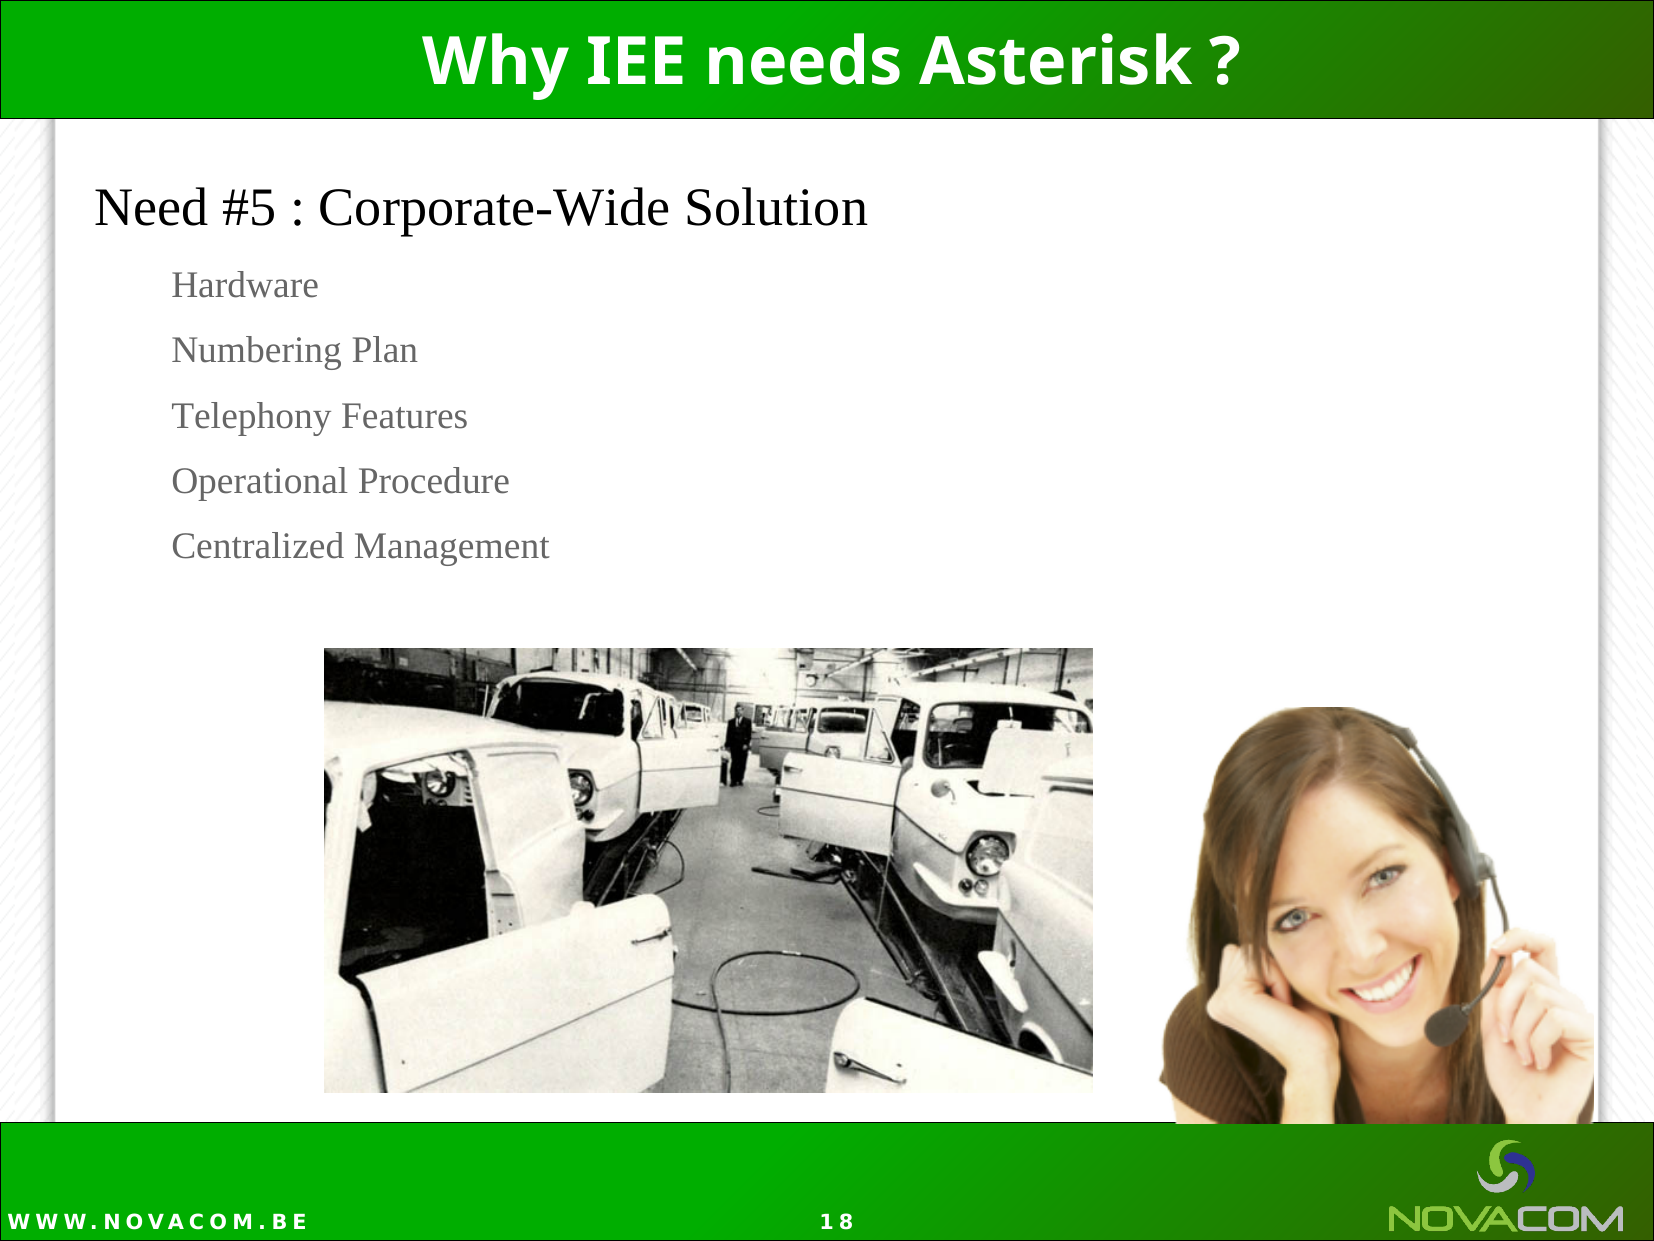

# Why IEE needs Asterisk ?
Need #5 : Corporate-Wide Solution
Hardware
Numbering Plan
Telephony Features
Operational Procedure
Centralized Management